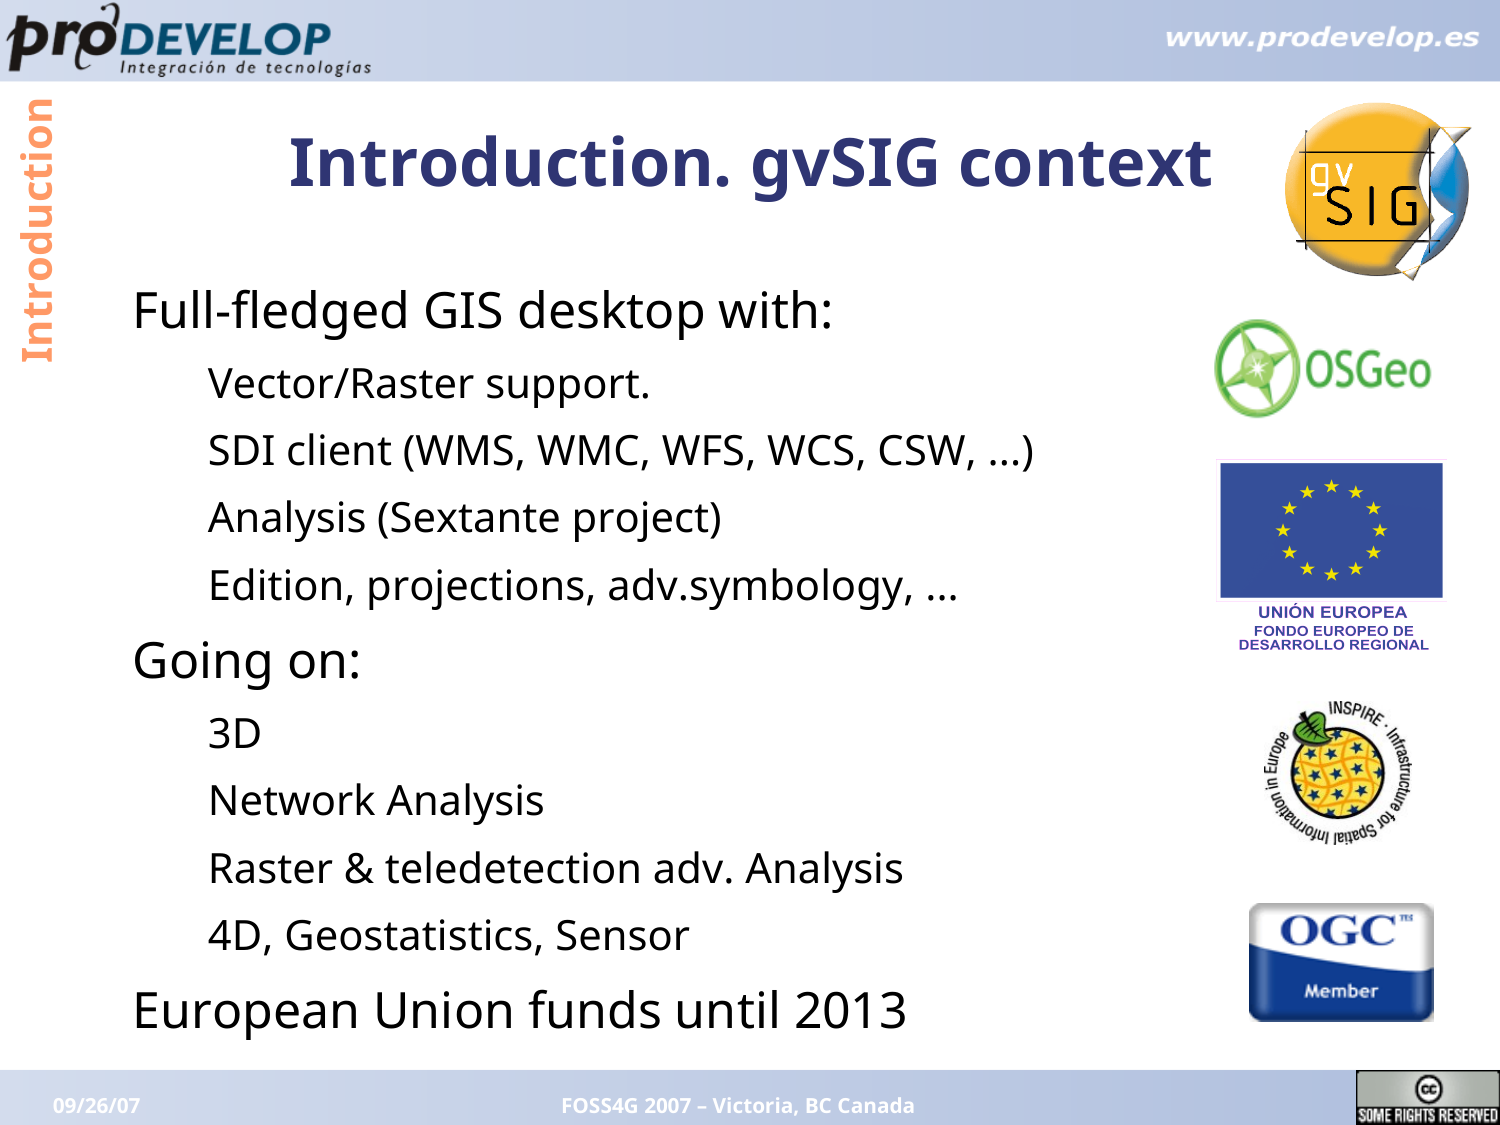

# Introduction. gvSIG context
Introduction
Full-fledged GIS desktop with:
Vector/Raster support.
SDI client (WMS, WMC, WFS, WCS, CSW, ...)
Analysis (Sextante project)
Edition, projections, adv.symbology, ...
Going on:
3D
Network Analysis
Raster & teledetection adv. Analysis
4D, Geostatistics, Sensor
European Union funds until 2013
25/10/2006
4
Plan Difusión Interna gvSIG v. 2.0